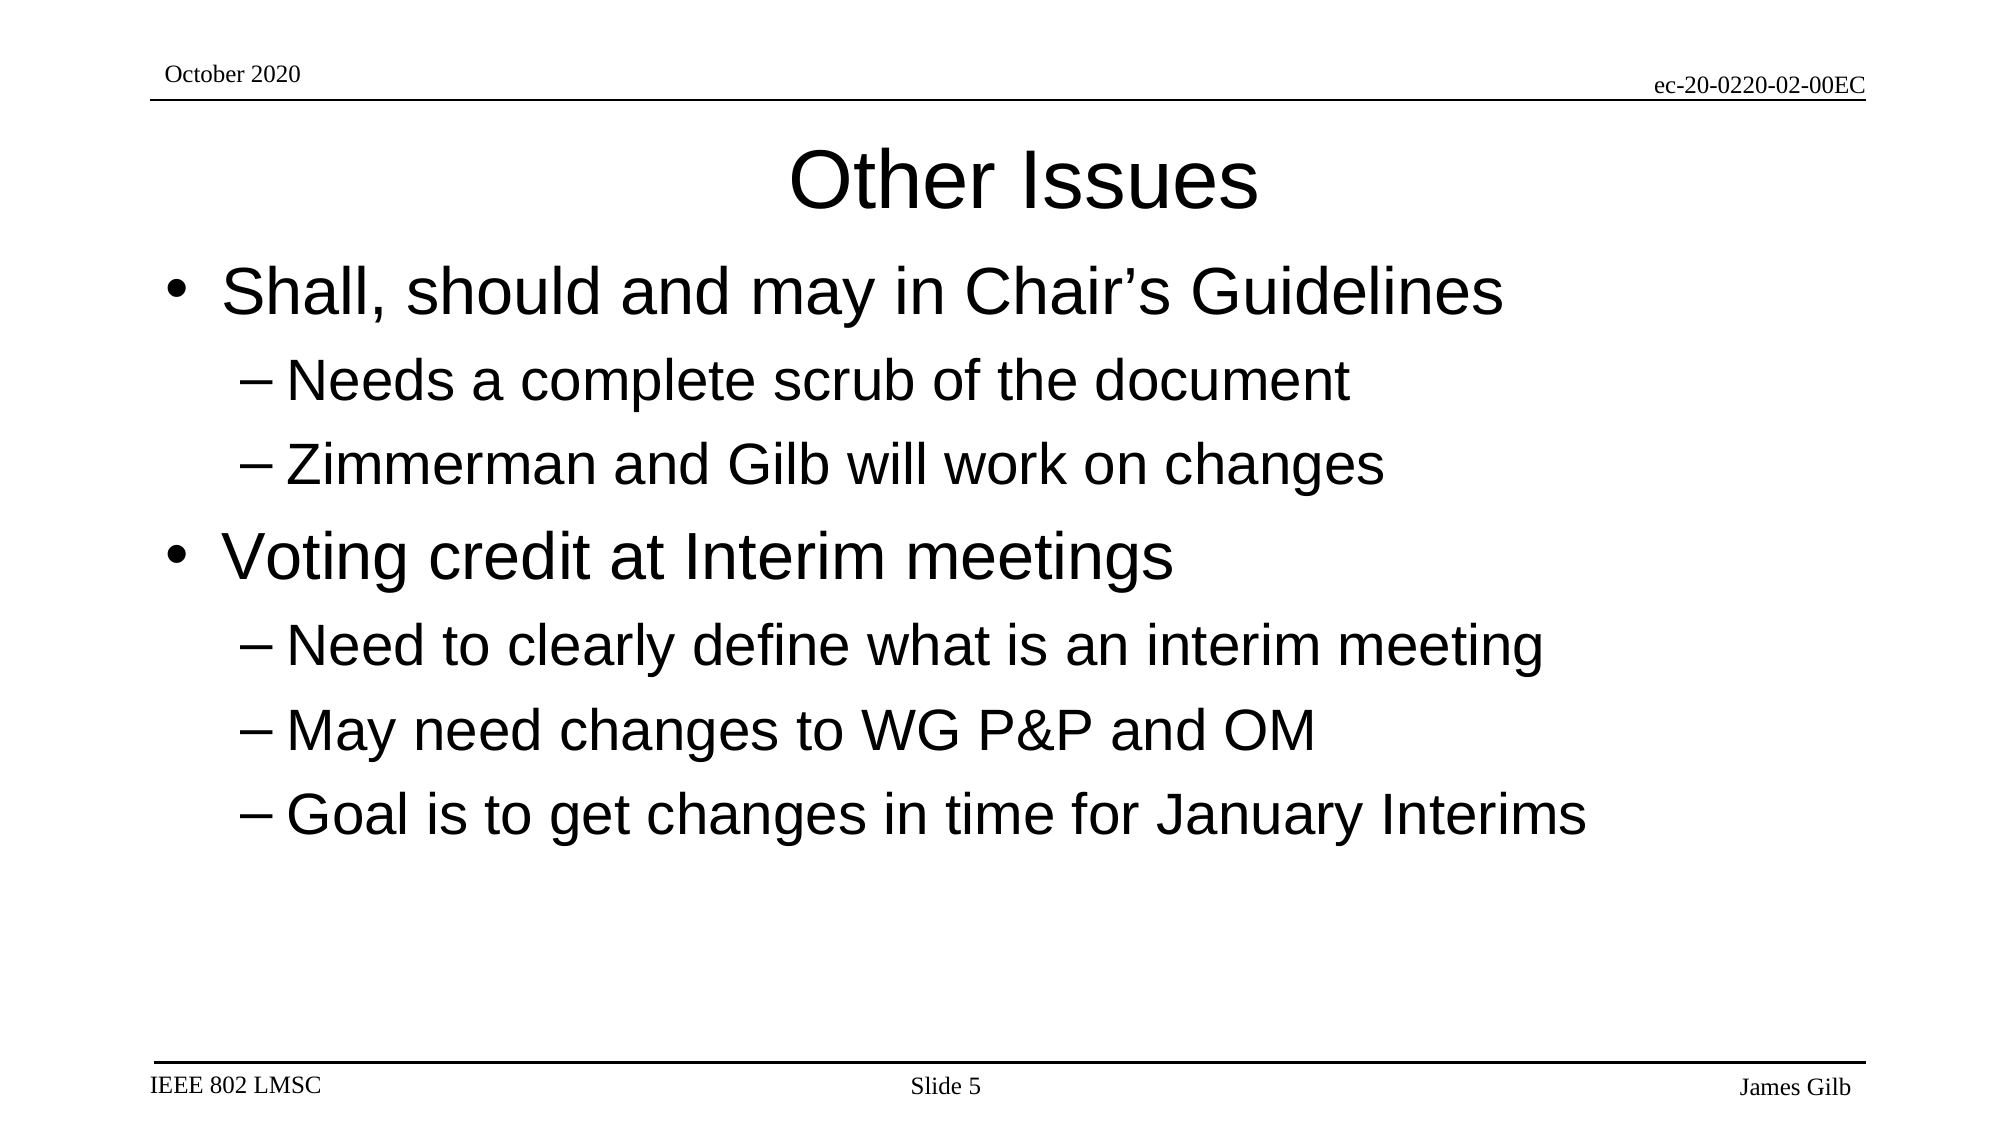

# Other Issues
Shall, should and may in Chair’s Guidelines
Needs a complete scrub of the document
Zimmerman and Gilb will work on changes
Voting credit at Interim meetings
Need to clearly define what is an interim meeting
May need changes to WG P&P and OM
Goal is to get changes in time for January Interims
5